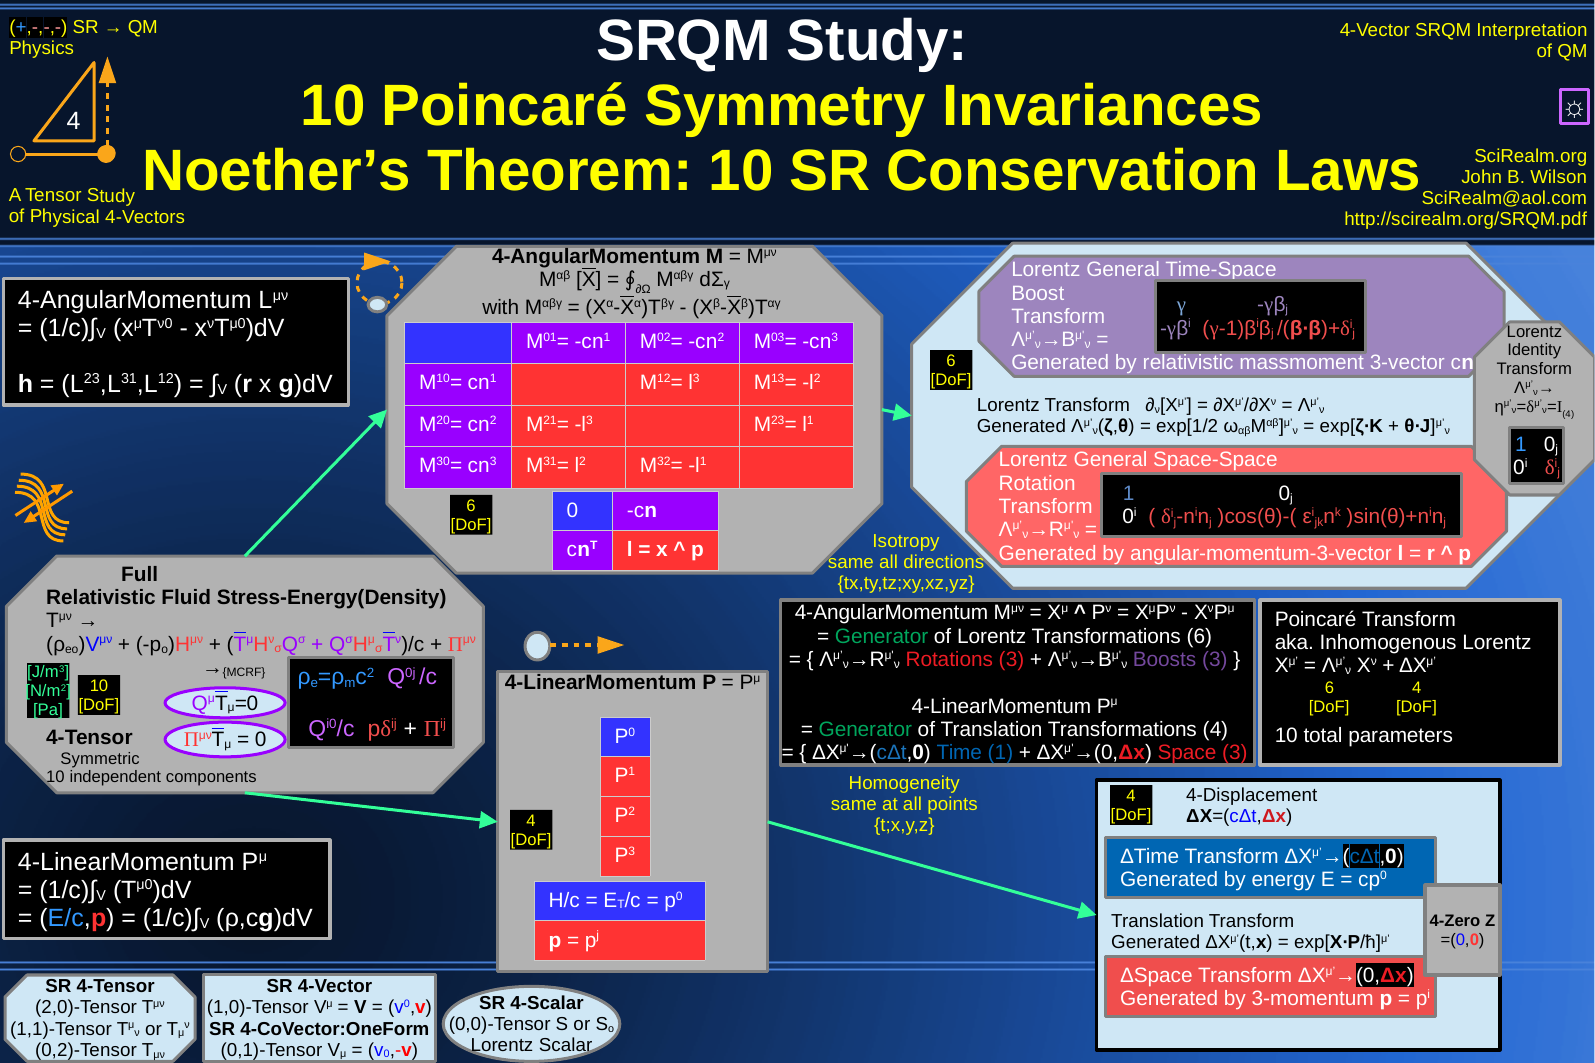

# SRQM Study: 10 Poincaré Symmetry Invariances Noether’s Theorem: 10 SR Conservation Laws
(+,-,-,-) SR → QM
Physics
A Tensor Study
of Physical 4-Vectors
4-Vector SRQM Interpretation
of QM
SciRealm.org
John B. Wilson
SciRealm@aol.com
http://scirealm.org/SRQM.pdf
4
☼
Lorentz Transform ∂ν[Xμ’] = ∂Xμ’/∂Xν = Λμ’ν
Generated Λμ’ν(ζ,θ) = exp[1/2 ωαβMαβ]μ’ν = exp[ζ∙K + θ∙J]μ’ν
Lorentz	General Time-Space
Boost
Transform
Λμ’ν→Bμ'ν =
Generated by relativistic massmoment 3-vector cn
γ	 -γβj
 -γβi (γ-1)βiβj /(β∙β)+δij
Lorentz General Space-Space
Rotation
Transform
Λμ’ν→Rμ'ν =
Generated by angular-momentum-3-vector l = r ^ p
1		 0j
 0i ( δij-ninj )cos(θ)-( εijknk )sin(θ)+ninj
4-AngularMomentum M = Mμν
Mαβ [X] = ∮∂Ω Mαβγ dΣγ
with Mαβγ = (Xα-Xα)Tβγ - (Xβ-Xβ)Tαγ
| | M01= -cn1 | M02= -cn2 | M03= -cn3 |
| --- | --- | --- | --- |
| M10= cn1 | | M12= l3 | M13= -l2 |
| M20= cn2 | M21= -l3 | | M23= l1 |
| M30= cn3 | M31= l2 | M32= -l1 | |
| 0 | -cn |
| --- | --- |
| cnT | l = x ^ p |
4-AngularMomentum Lμν
= (1/c)∫V (xμTν0 - xνTμ0)dV
h = (L23,L31,L12) = ∫V (r x g)dV
Lorentz
Identity
Transform
Λμ’ν→
ημ’ν=δμ’ν=I(4)
 1 0j
 0i δij
6
[DoF]
6
[DoF]
Isotropy
same all directions
{tx,ty,tz;xy,xz,yz}
	Full
Relativistic Fluid Stress-Energy(Density)
Tμν →
(ρeo)Vμν + (-po)Hμν + (TμHνσQσ + QσHμσTν)/c + Πμν
		 →{MCRF}
4-Tensor
 Symmetric
10 independent components
 ρe=ρmc2 Q0j /c
 Qi0/c pδij + Πij
4-AngularMomentum Mμν = Xμ ^ Pν = XμPν - XνPμ
= Generator of Lorentz Transformations (6)
= { Λμ’ν→Rμ'ν Rotations (3) + Λμ’ν→Bμ'ν Boosts (3) }
4-LinearMomentum Pμ
= Generator of Translation Transformations (4)
= { ΔXμ'→(cΔt,0) Time (1) + ΔXμ'→(0,Δx) Space (3)
Poincaré Transform
aka. Inhomogenous Lorentz
Xμ’ = Λμ’ν Xν + ΔXμ’
10 total parameters
[J/m3]
[N/m2]
[Pa]
4-LinearMomentum P = Pμ
| P0 |
| --- |
| P1 |
| P2 |
| P3 |
| H/c = ET/c = p0 |
| --- |
| p = pj |
10
[DoF]
6
[DoF]
4
[DoF]
QμTμ=0
ΠμνTμ = 0
Homogeneity
same at all points
{t;x,y,z}
	4-Displacement
	ΔX=(cΔt,Δx)
Translation Transform
Generated ΔXμ’(t,x) = exp[X∙P/ћ]μ’
ΔTime Transform ΔXμ’→(cΔt,0)
Generated by energy E = cp0
ΔSpace Transform ΔXμ’→(0,Δx)
Generated by 3-momentum p = pi
4
[DoF]
4
[DoF]
4-LinearMomentum Pμ
= (1/c)∫V (Tμ0)dV
= (E/c,p) = (1/c)∫V (ρ,cg)dV
4-Zero Z
=(0,0)
SR 4-Tensor
(2,0)-Tensor Tμν
(1,1)-Tensor Tμν or Tμν
(0,2)-Tensor Tμν
SR 4-Vector
(1,0)-Tensor Vμ = V = (v0,v)
SR 4-CoVector:OneForm
(0,1)-Tensor Vμ = (v0,-v)
SR 4-Scalar
(0,0)-Tensor S or So
Lorentz Scalar